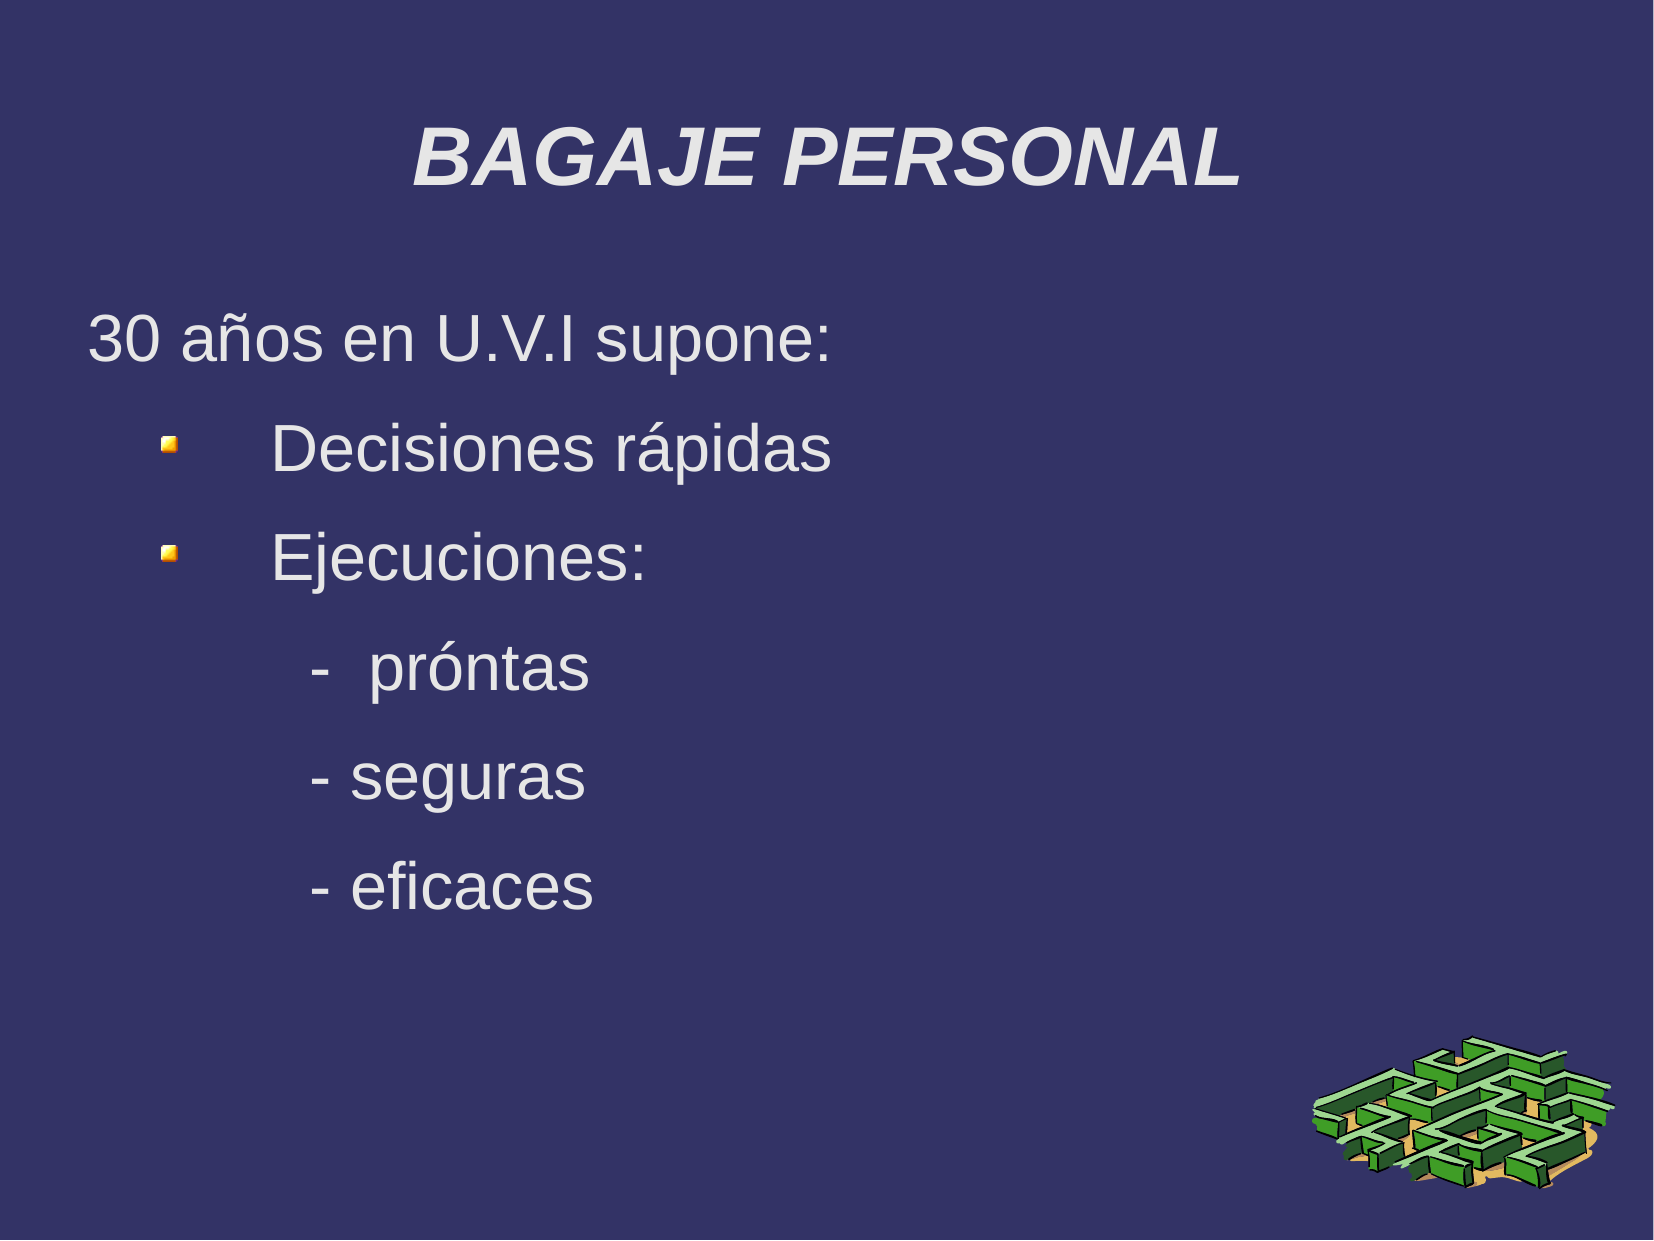

# BAGAJE PERSONAL
30 años en U.V.I supone:
Decisiones rápidas
Ejecuciones:
 - próntas
 - seguras
 - eficaces